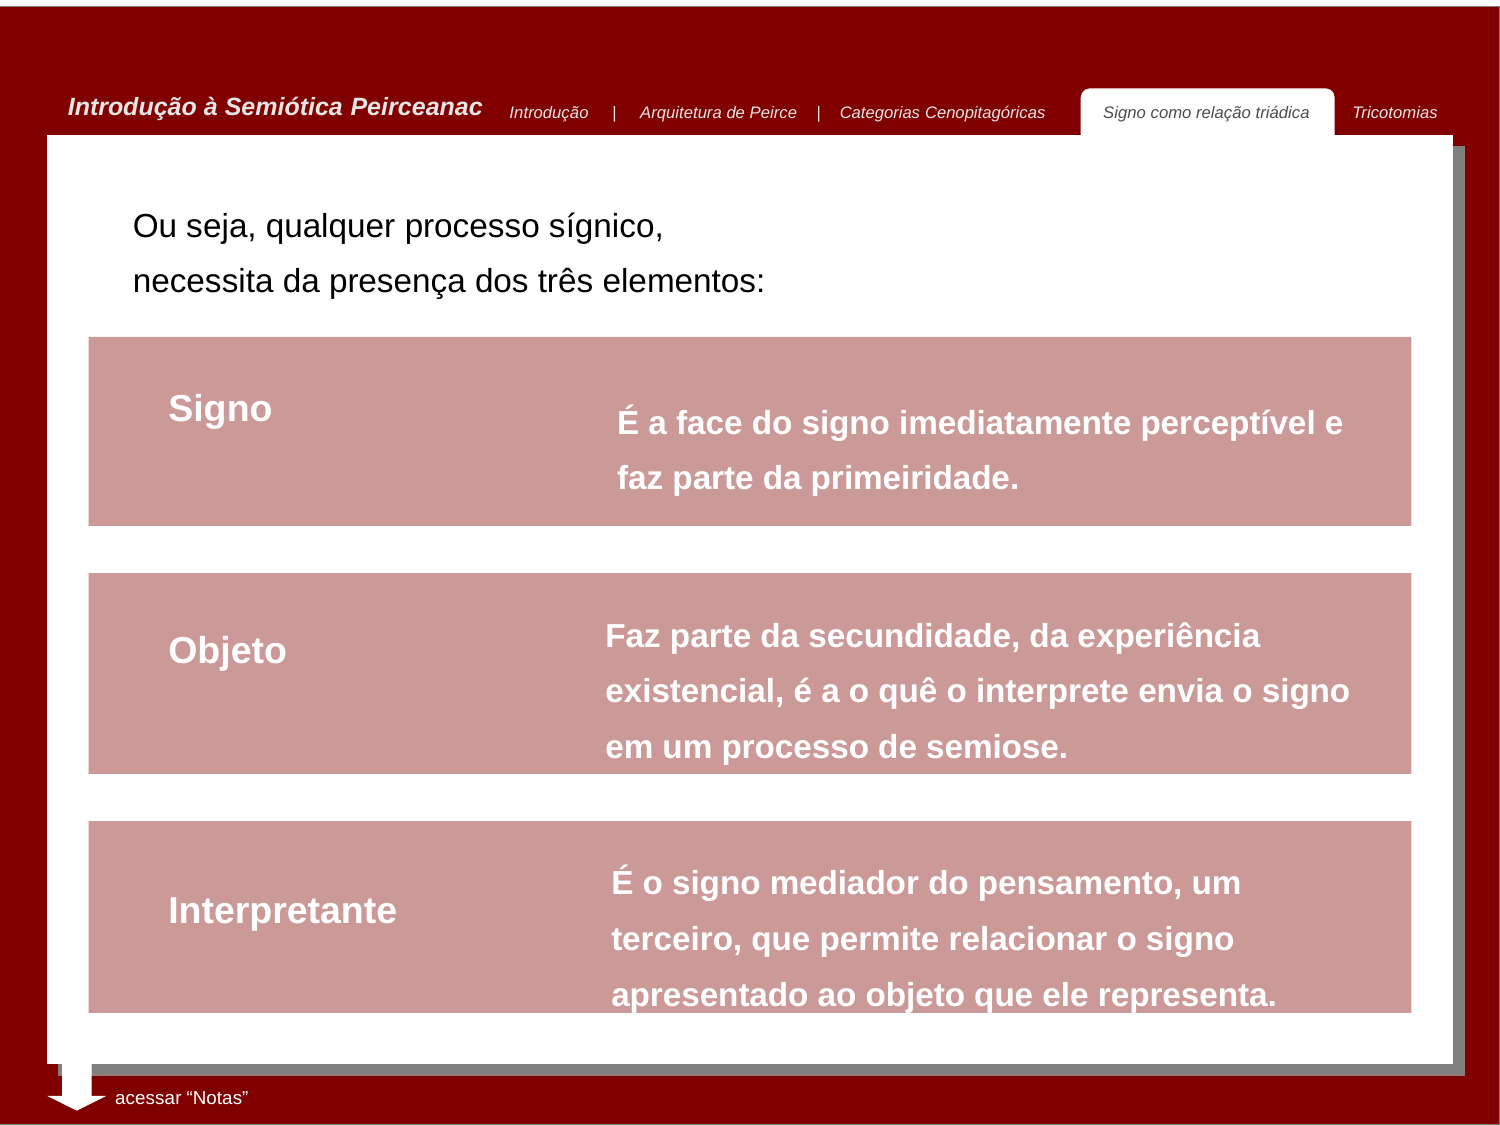

Ou seja, qualquer processo sígnico,
necessita da presença dos três elementos:
É a face do signo imediatamente perceptível e faz parte da primeiridade.
Signo
Faz parte da secundidade, da experiência existencial, é a o quê o interprete envia o signo em um processo de semiose.
Objeto
É o signo mediador do pensamento, um terceiro, que permite relacionar o signo apresentado ao objeto que ele representa.
Interpretante
acessar “Notas”